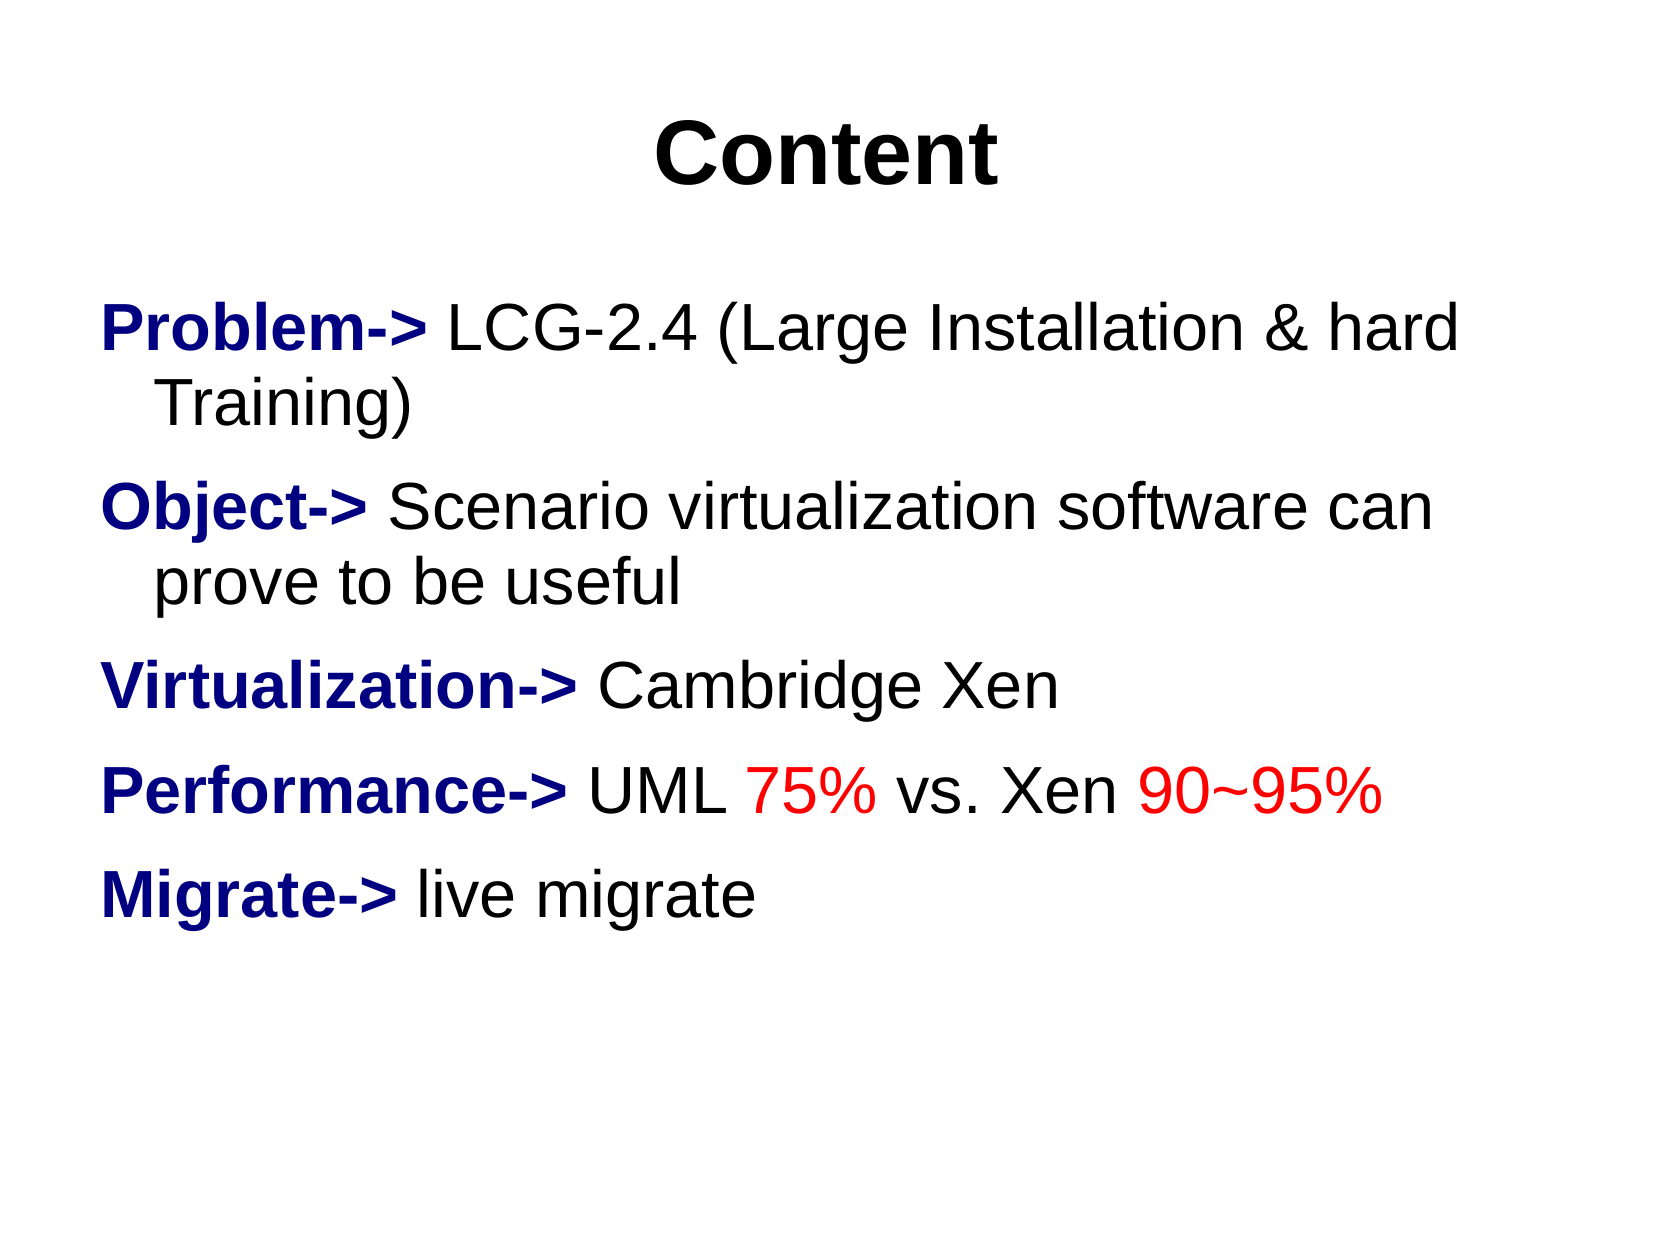

# Content
Problem-> LCG-2.4 (Large Installation & hard Training)
Object-> Scenario virtualization software can prove to be useful
Virtualization-> Cambridge Xen
Performance-> UML 75% vs. Xen 90~95%
Migrate-> live migrate